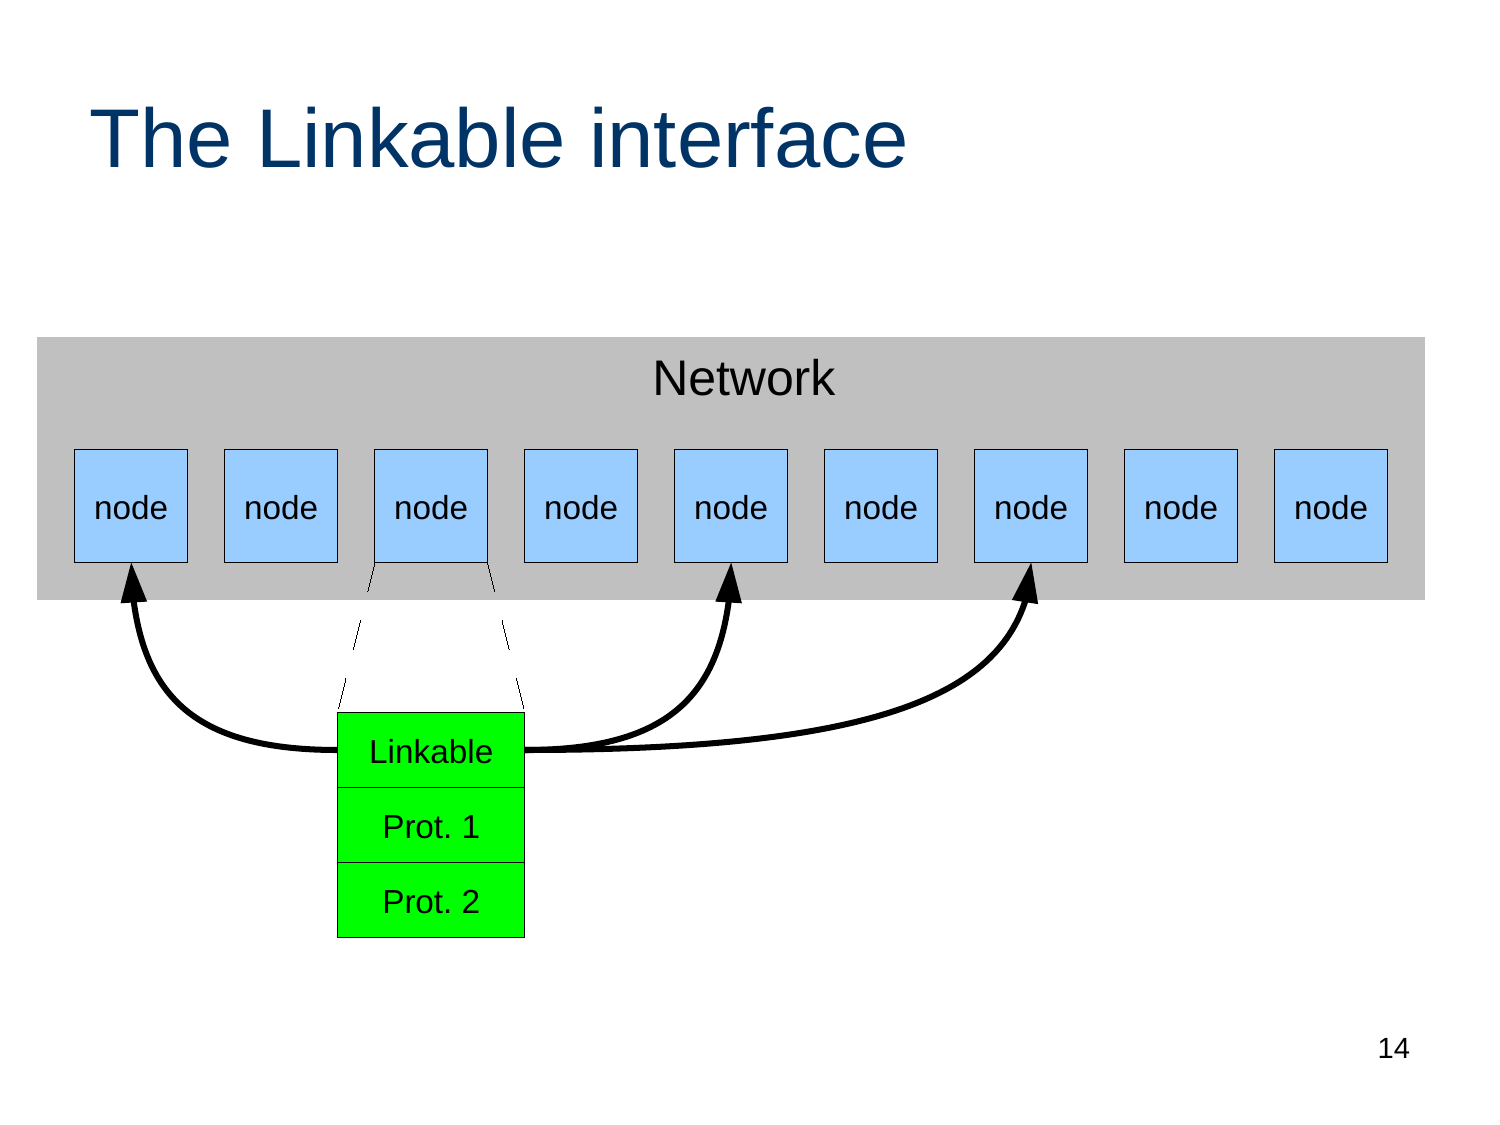

# The Linkable interface
Network
node
node
node
node
node
node
node
node
node
Linkable
Prot. 1
Prot. 2
14